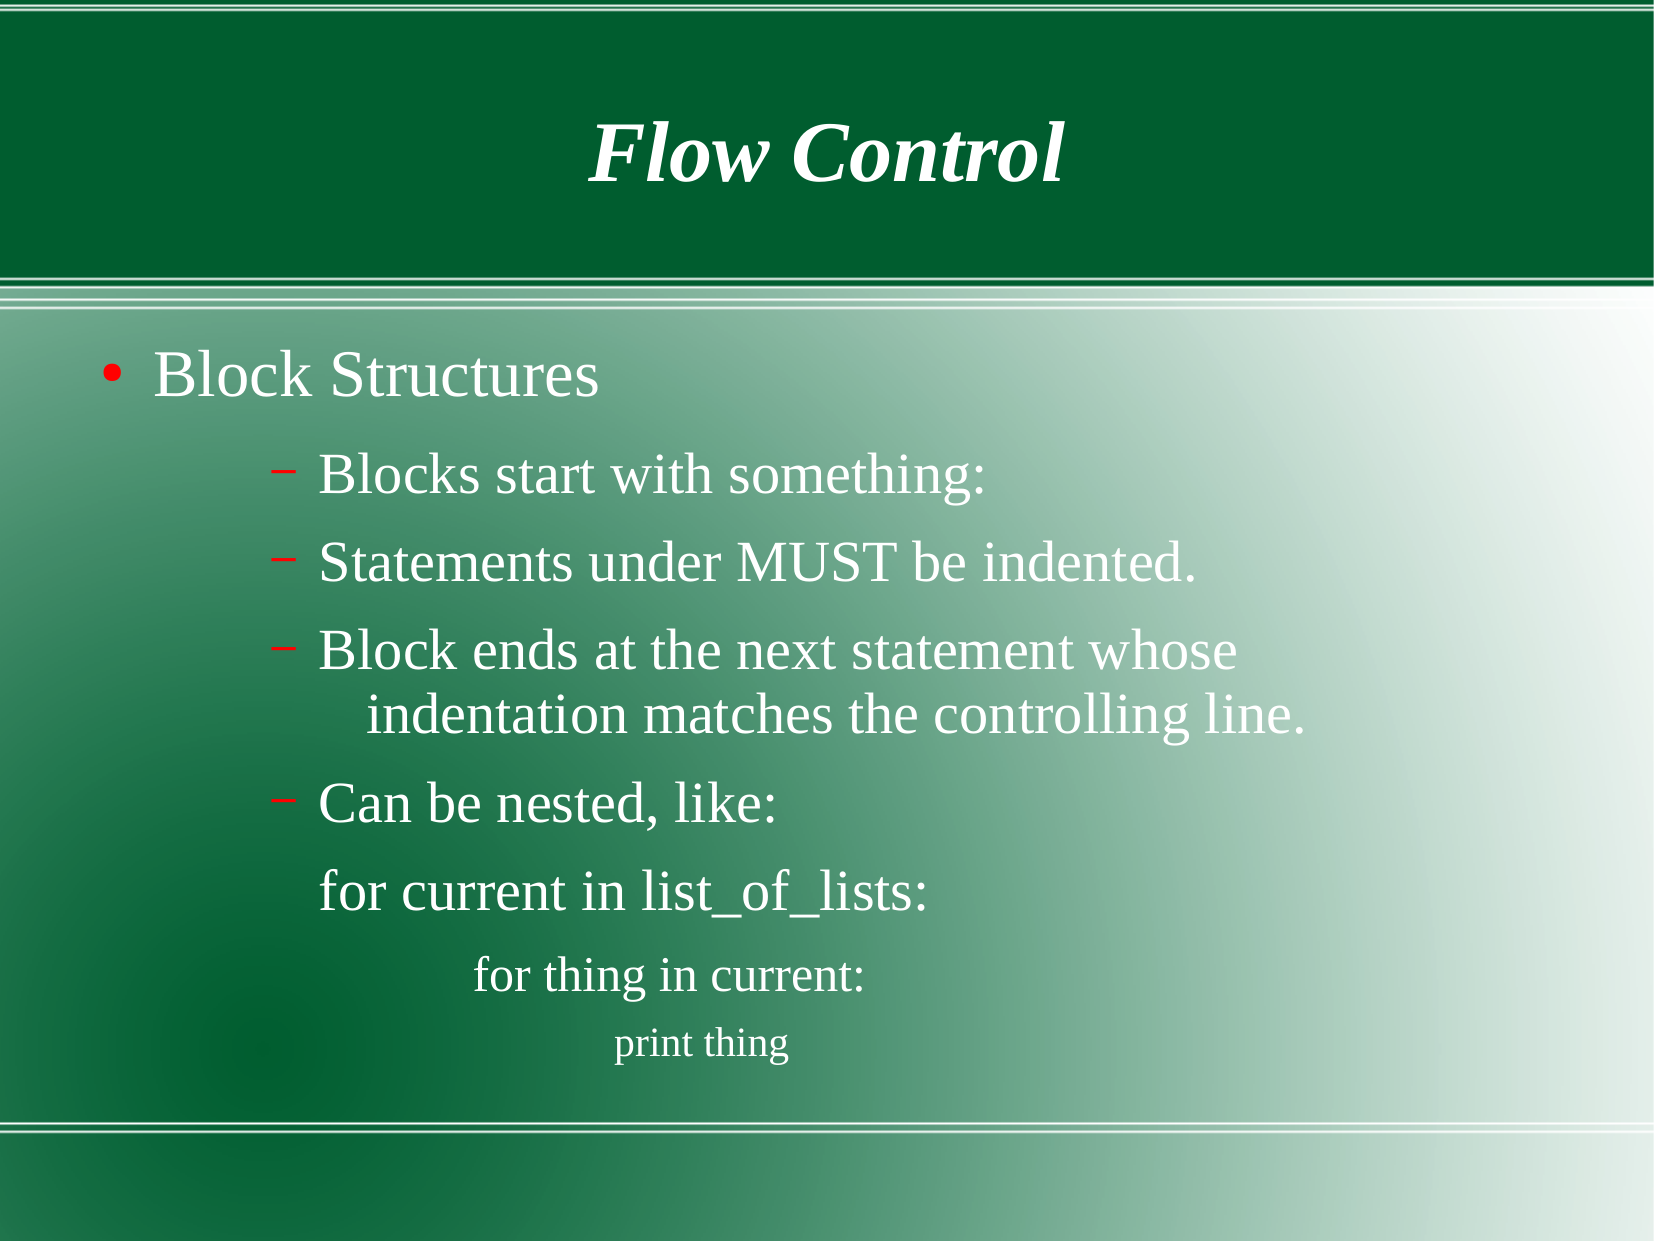

# Flow Control
Block Structures
Blocks start with something:
Statements under MUST be indented.
Block ends at the next statement whose
indentation matches the controlling line.
Can be nested, like:
for current in list_of_lists:
for thing in current:
print thing